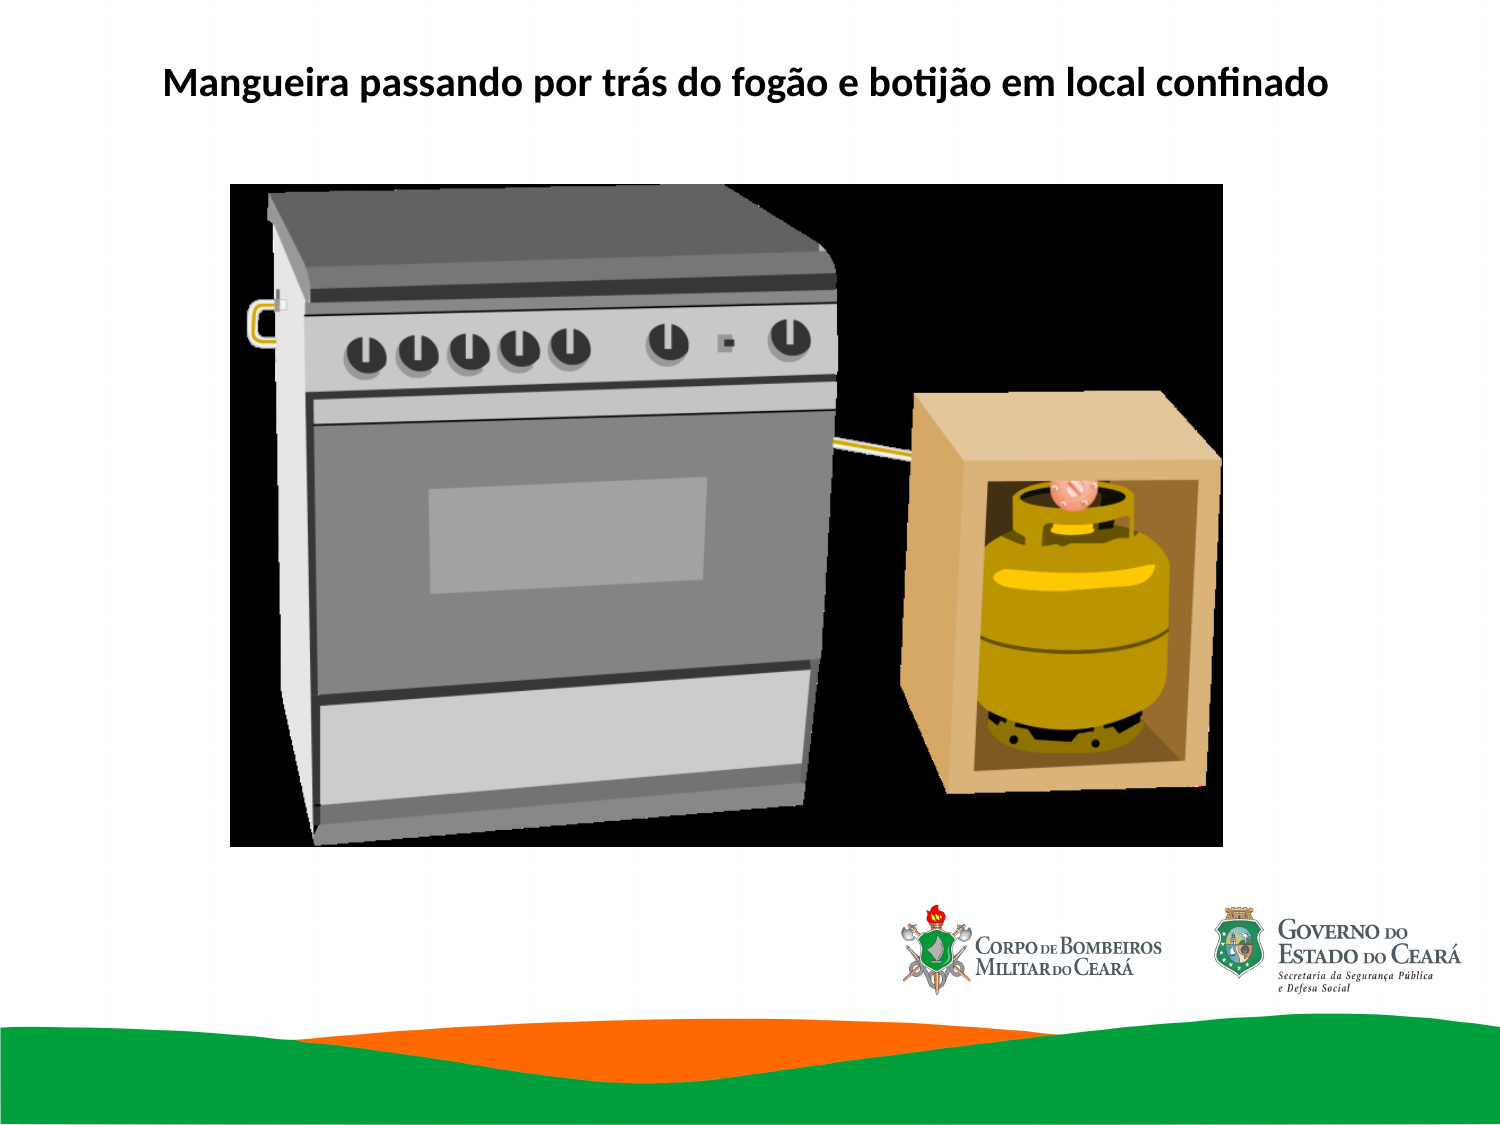

Mangueira passando por trás do fogão e botijão em local confinado